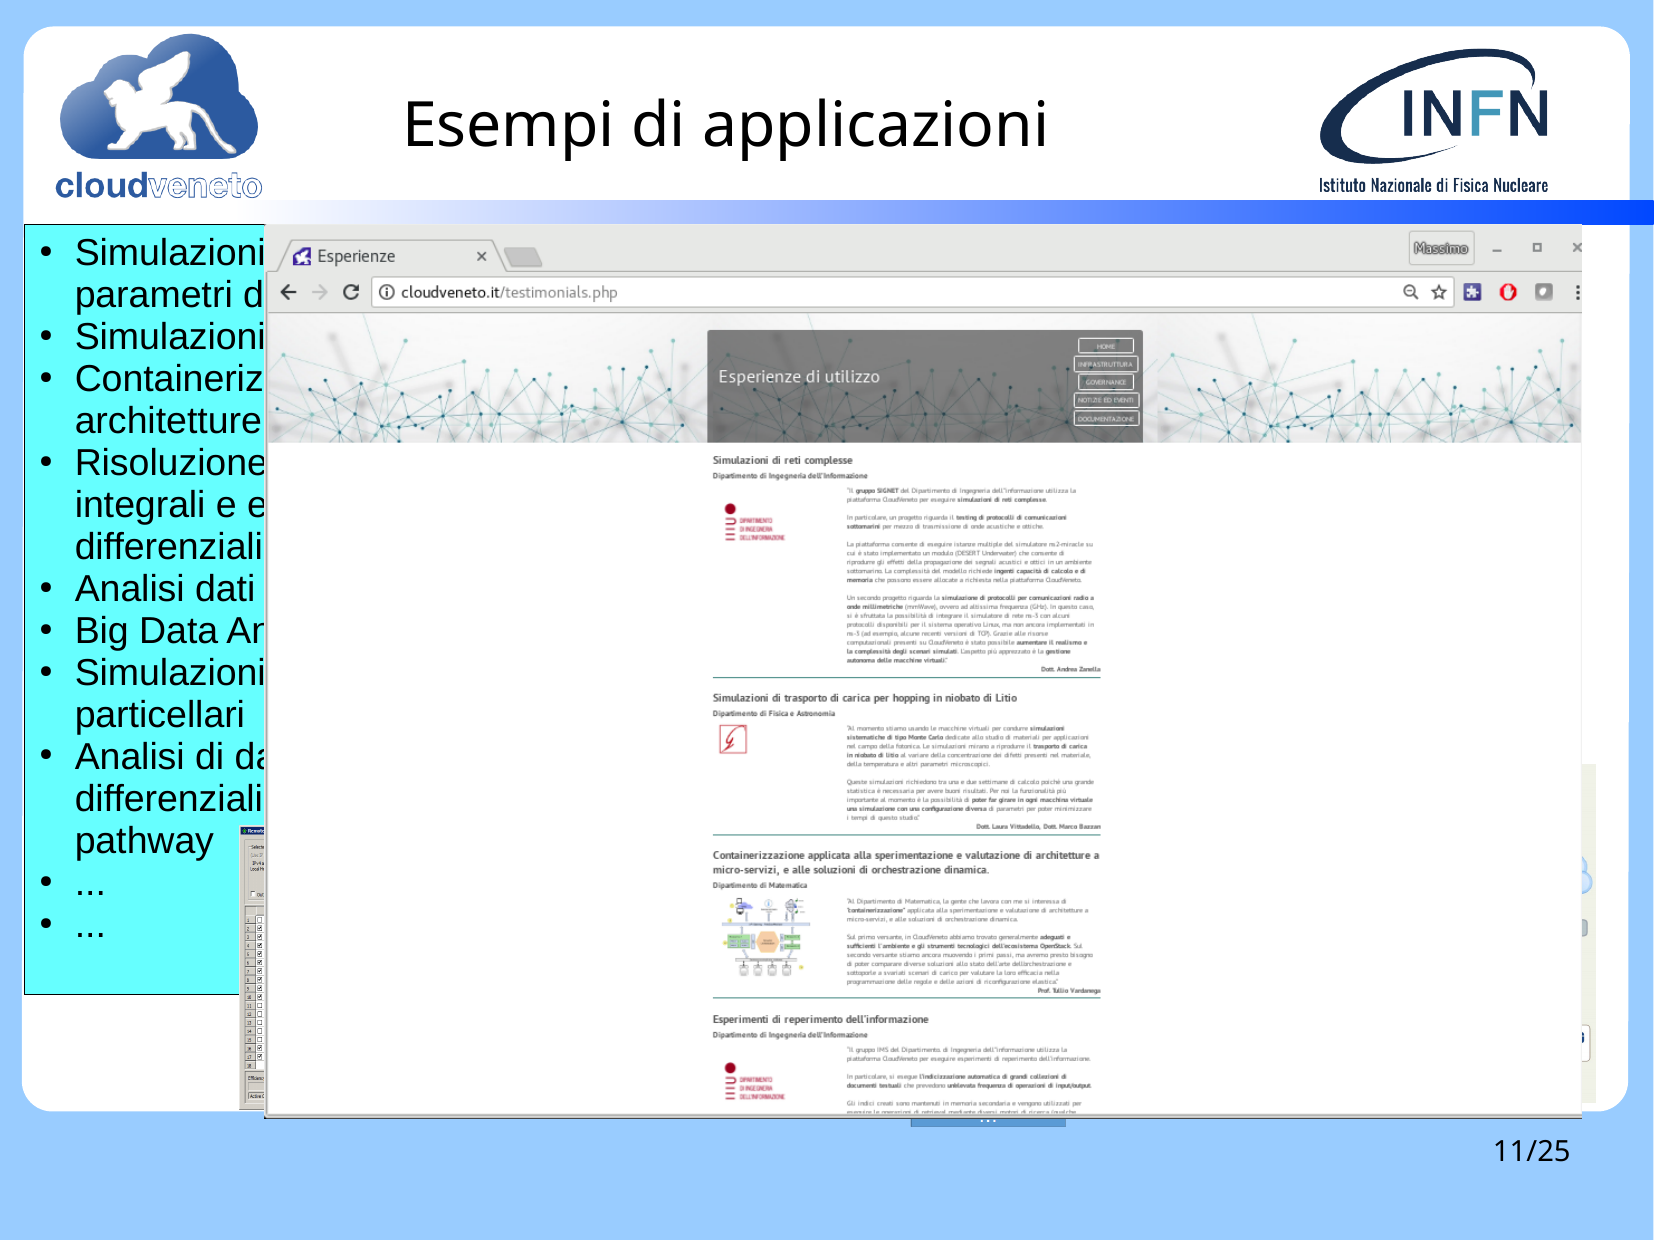

# Esempi di applicazioni
Simulazioni per il tuning di parametri dell’acceleratore
Simulazioni di reti complesse
Containerizzazione e architetture a MicroServizi
Risoluzione numerica di integrali e equazioni differenziali
Analisi dati HEP
Big Data Analytics
Simulazioni di terreni particellari
Analisi di dati di RNAseq differenziali e mappatura su pathway
...
...
11